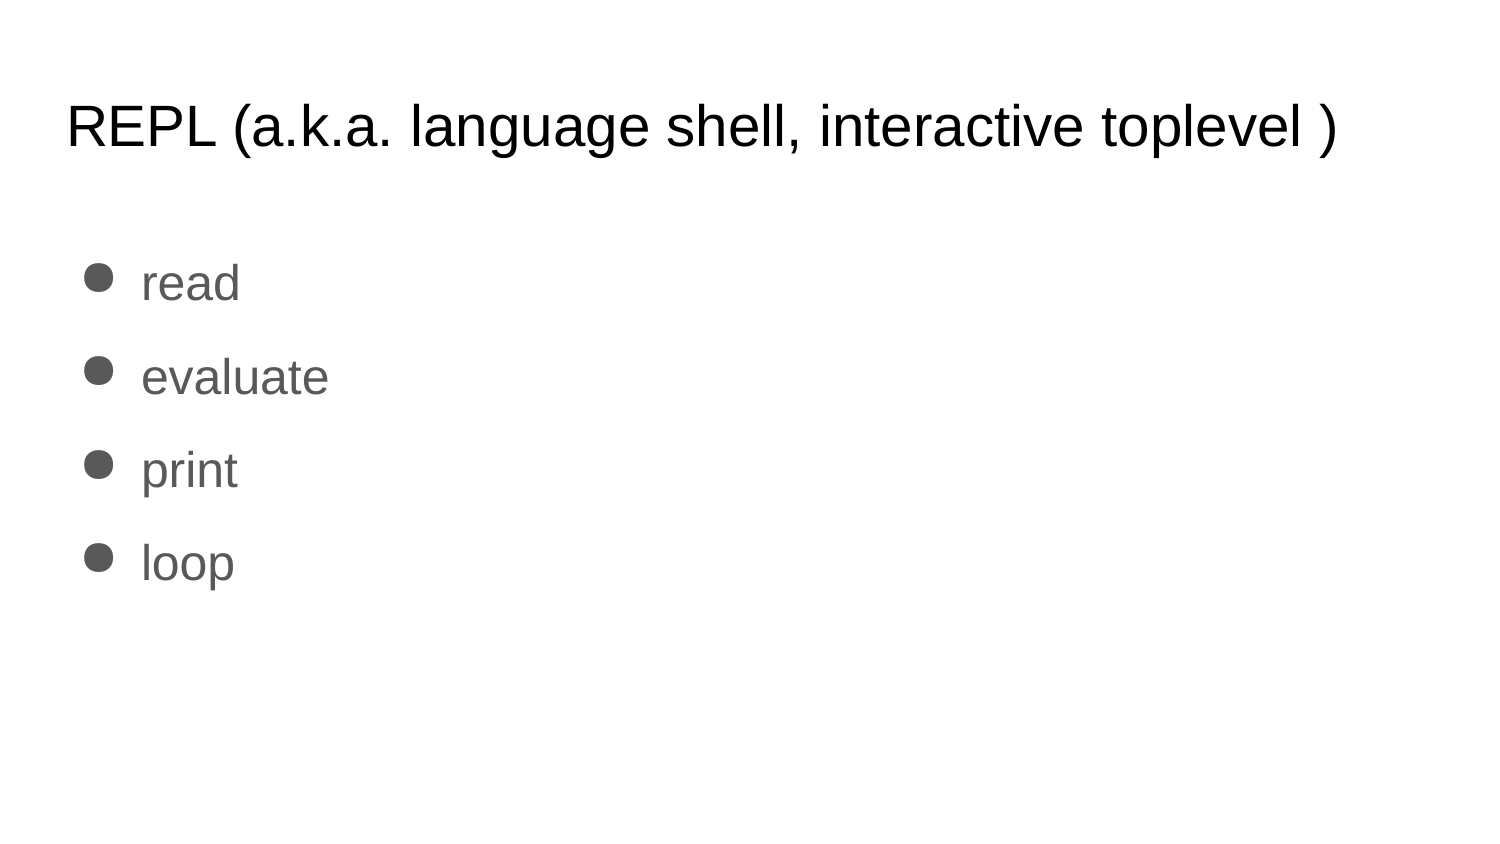

# REPL (a.k.a. language shell, interactive toplevel )
read
evaluate
print
loop